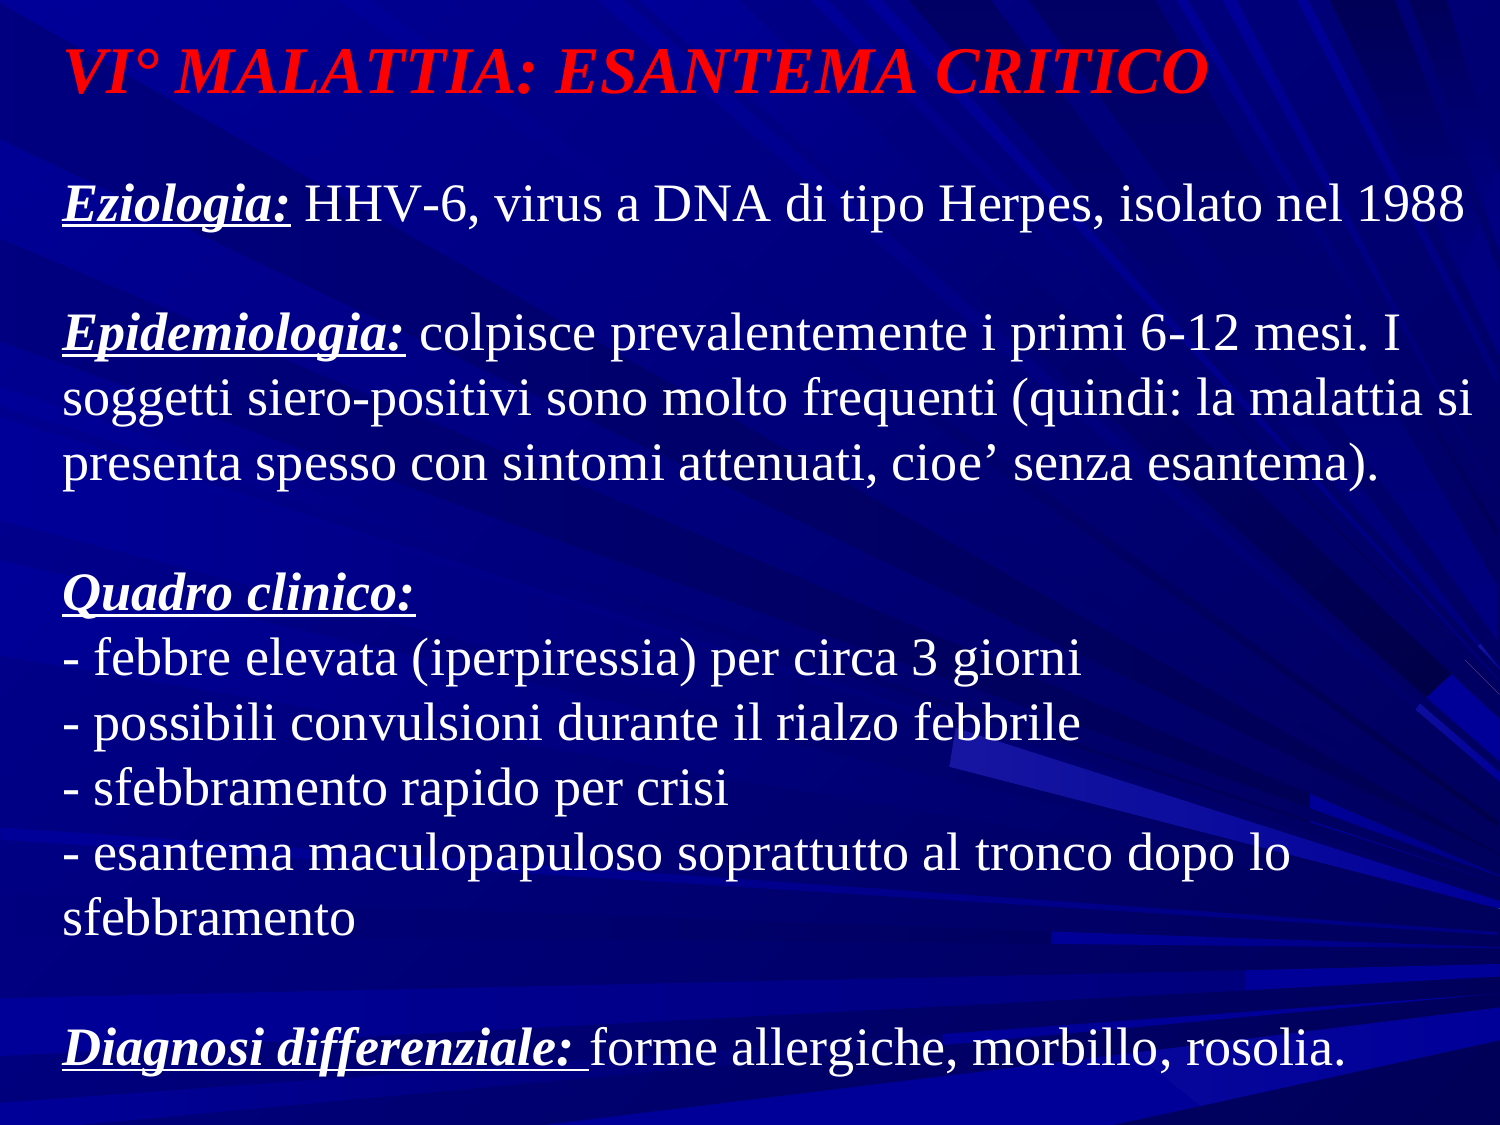

VI° MALATTIA: ESANTEMA CRITICO
Eziologia: HHV-6, virus a DNA di tipo Herpes, isolato nel 1988
Epidemiologia: colpisce prevalentemente i primi 6-12 mesi. I soggetti siero-positivi sono molto frequenti (quindi: la malattia si presenta spesso con sintomi attenuati, cioe’ senza esantema).
Quadro clinico:
- febbre elevata (iperpiressia) per circa 3 giorni
- possibili convulsioni durante il rialzo febbrile
- sfebbramento rapido per crisi
- esantema maculopapuloso soprattutto al tronco dopo lo 	sfebbramento
Diagnosi differenziale: forme allergiche, morbillo, rosolia.